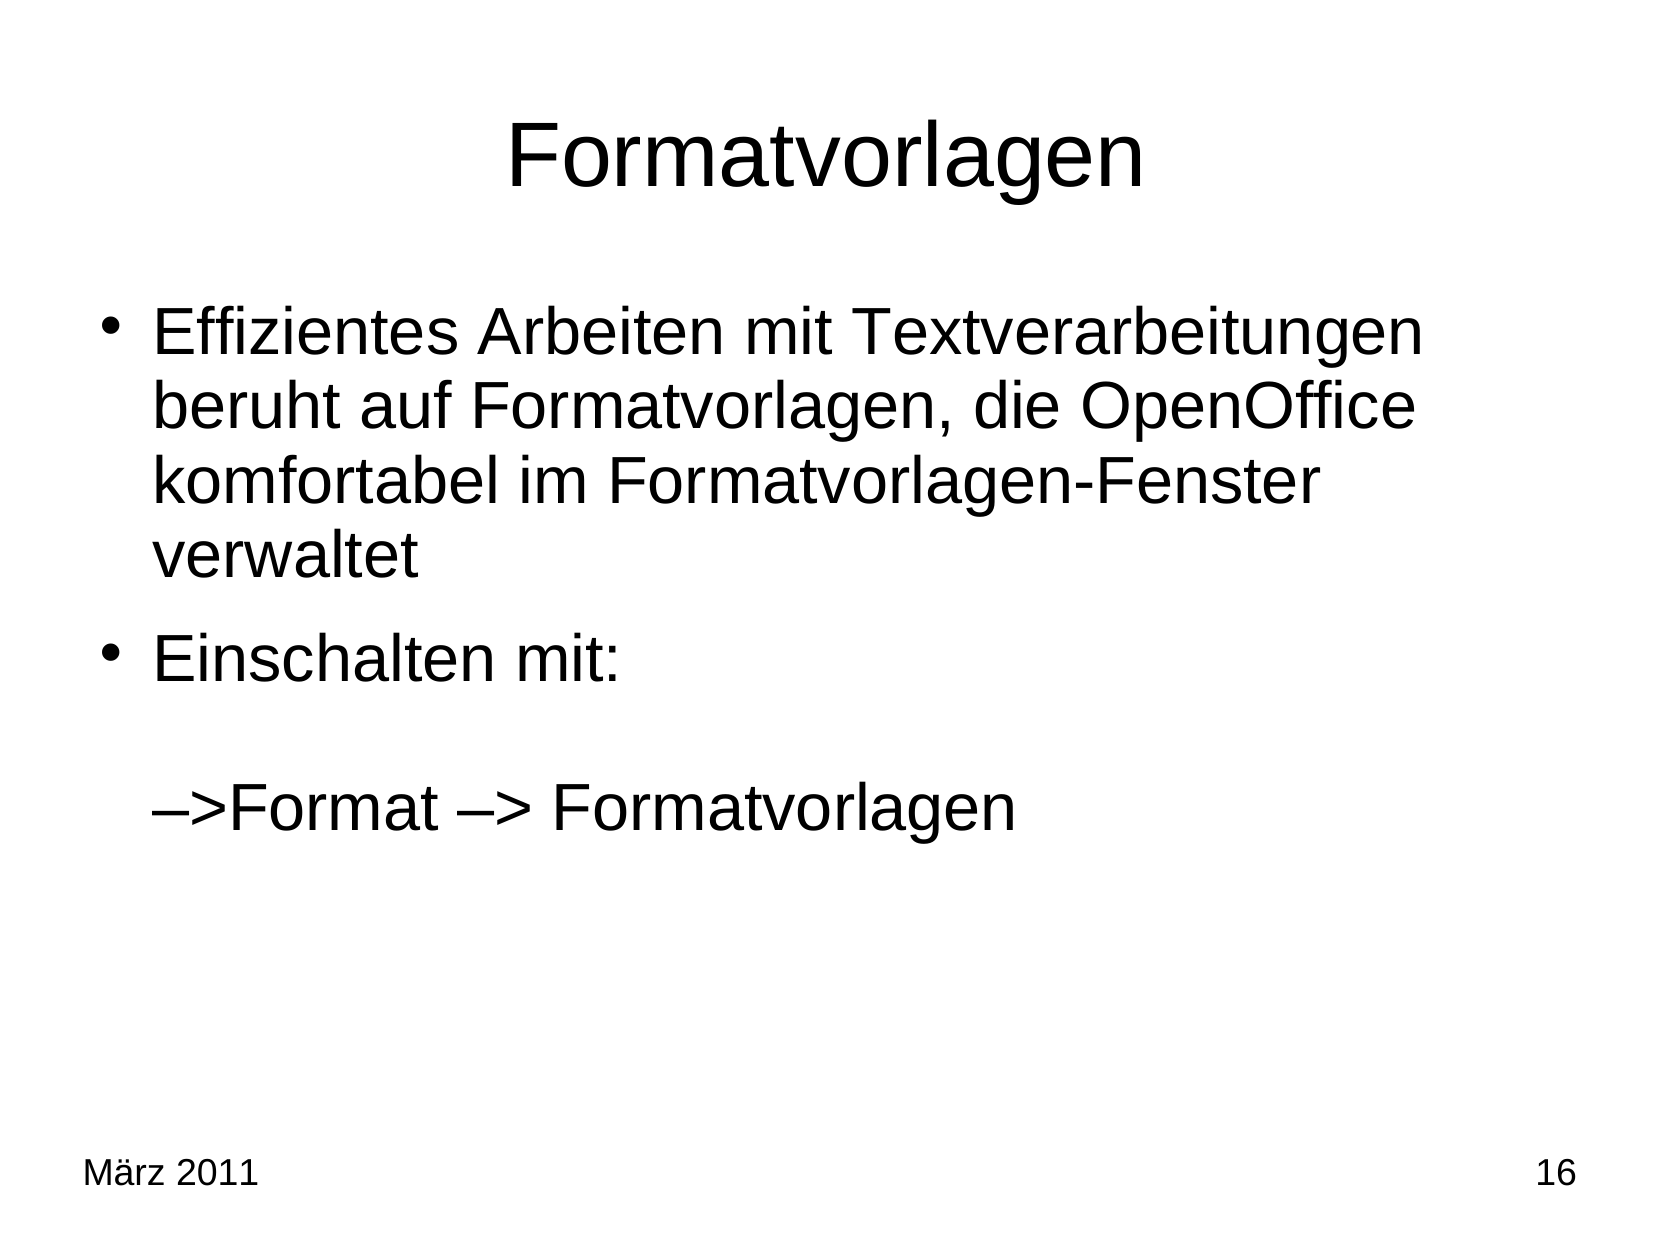

# Formatvorlagen
Effizientes Arbeiten mit Textverarbeitungen beruht auf Formatvorlagen, die OpenOffice komfortabel im Formatvorlagen-Fenster verwaltet
Einschalten mit:
–>Format –> Formatvorlagen
März 2011
16